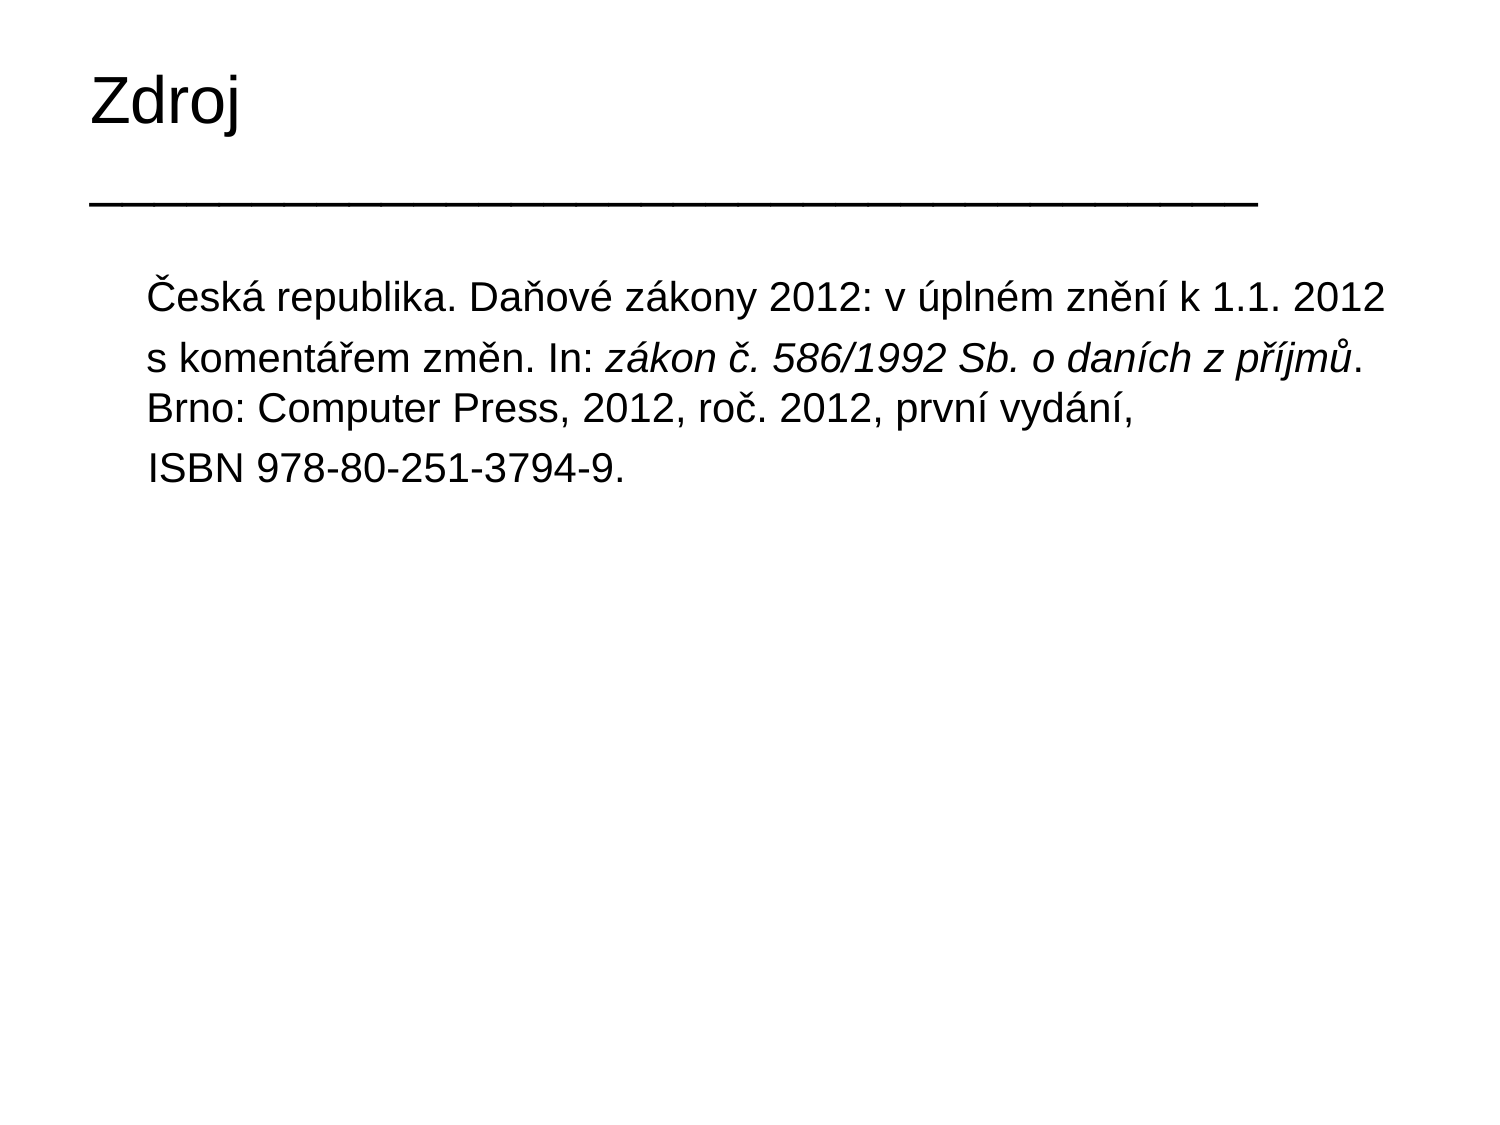

# Zdroj ____________________________________
	Česká republika. Daňové zákony 2012: v úplném znění k 1.1. 2012
 	s komentářem změn. In: zákon č. 586/1992 Sb. o daních z příjmů. Brno: Computer Press, 2012, roč. 2012, první vydání,
 ISBN 978-80-251-3794-9.